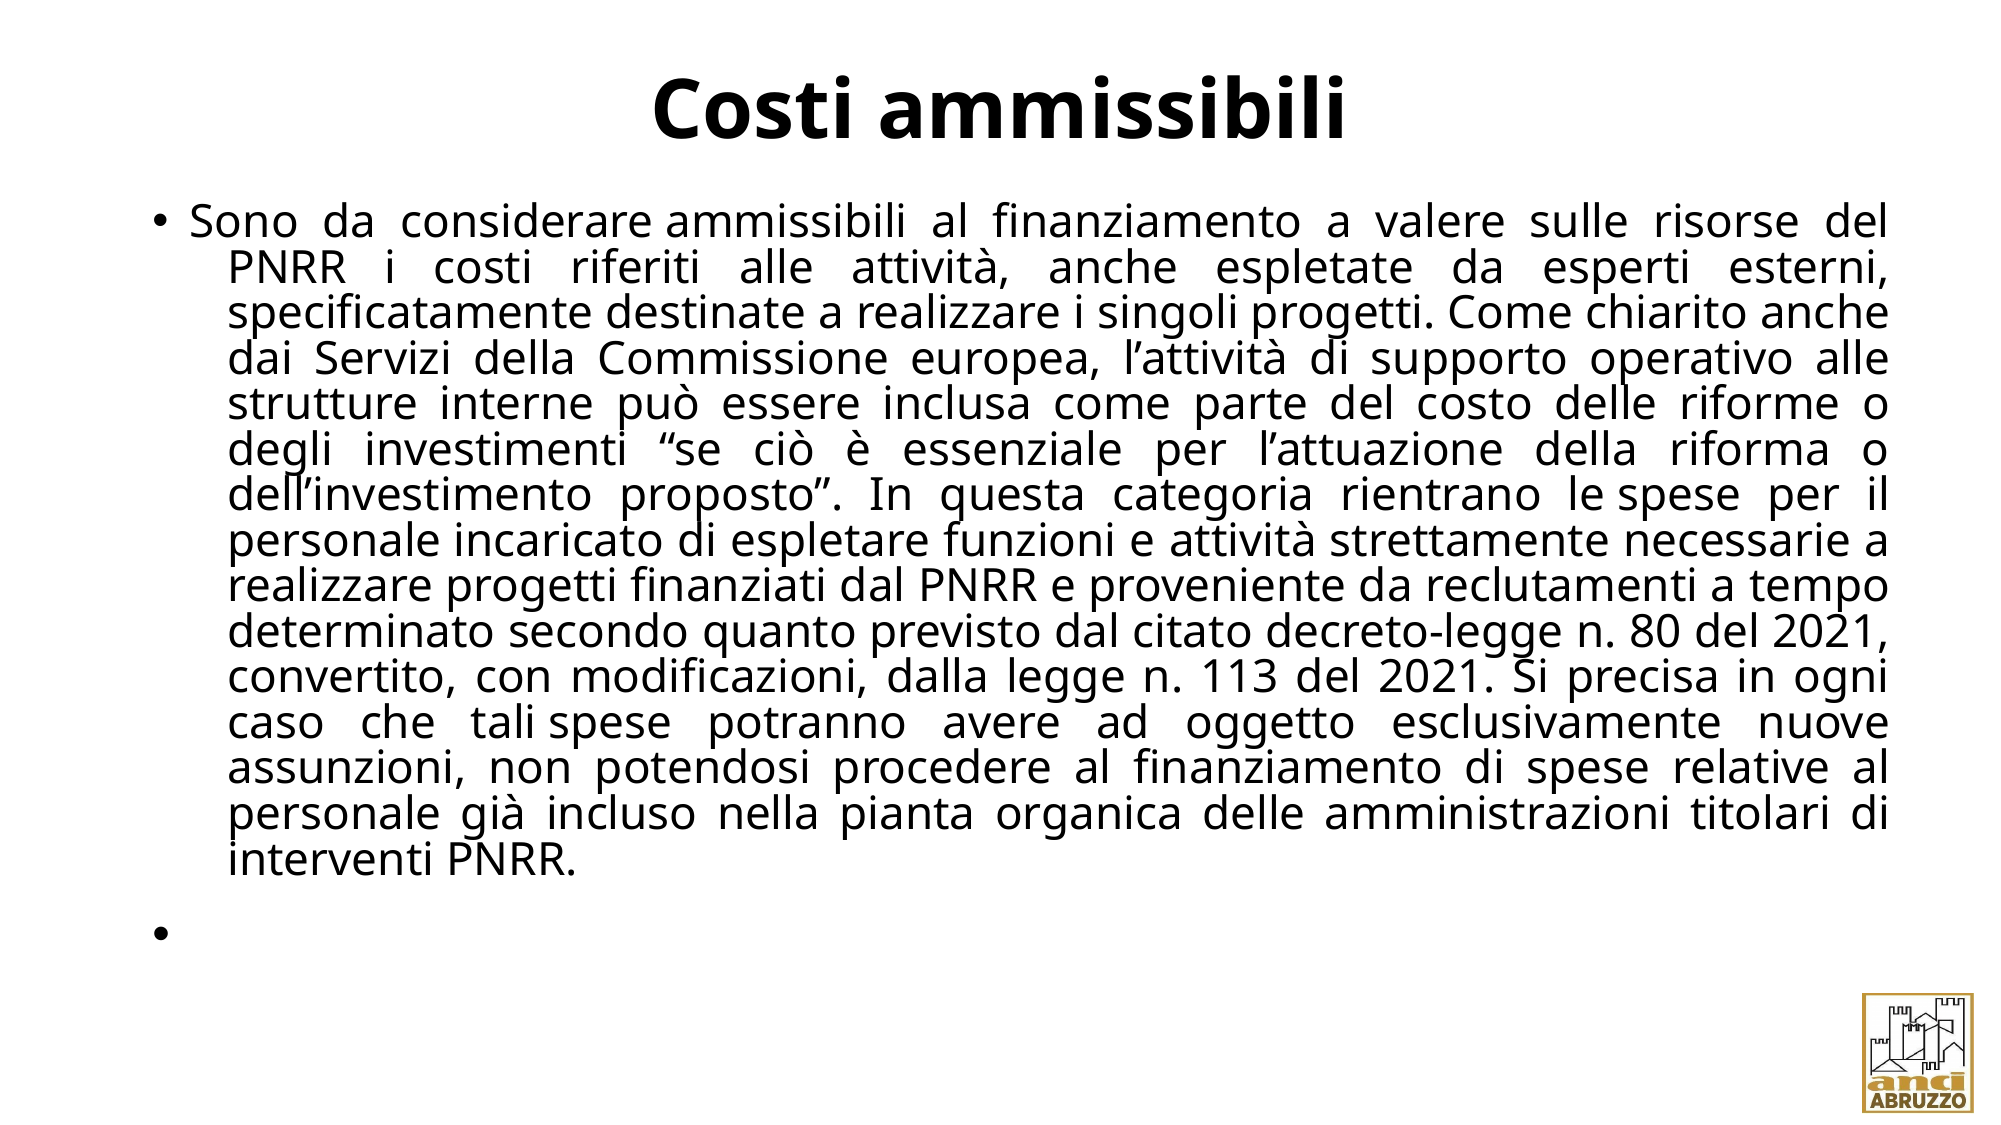

# Costi ammissibili
Sono da considerare ammissibili al finanziamento a valere sulle risorse del PNRR i costi riferiti alle attività, anche espletate da esperti esterni, specificatamente destinate a realizzare i singoli progetti. Come chiarito anche dai Servizi della Commissione europea, l’attività di supporto operativo alle strutture interne può essere inclusa come parte del costo delle riforme o degli investimenti “se ciò è essenziale per l’attuazione della riforma o dell’investimento proposto”. In questa categoria rientrano le spese per il personale incaricato di espletare funzioni e attività strettamente necessarie a realizzare progetti finanziati dal PNRR e proveniente da reclutamenti a tempo determinato secondo quanto previsto dal citato decreto-legge n. 80 del 2021, convertito, con modificazioni, dalla legge n. 113 del 2021. Si precisa in ogni caso che tali spese potranno avere ad oggetto esclusivamente nuove assunzioni, non potendosi procedere al finanziamento di spese relative al personale già incluso nella pianta organica delle amministrazioni titolari di interventi PNRR.